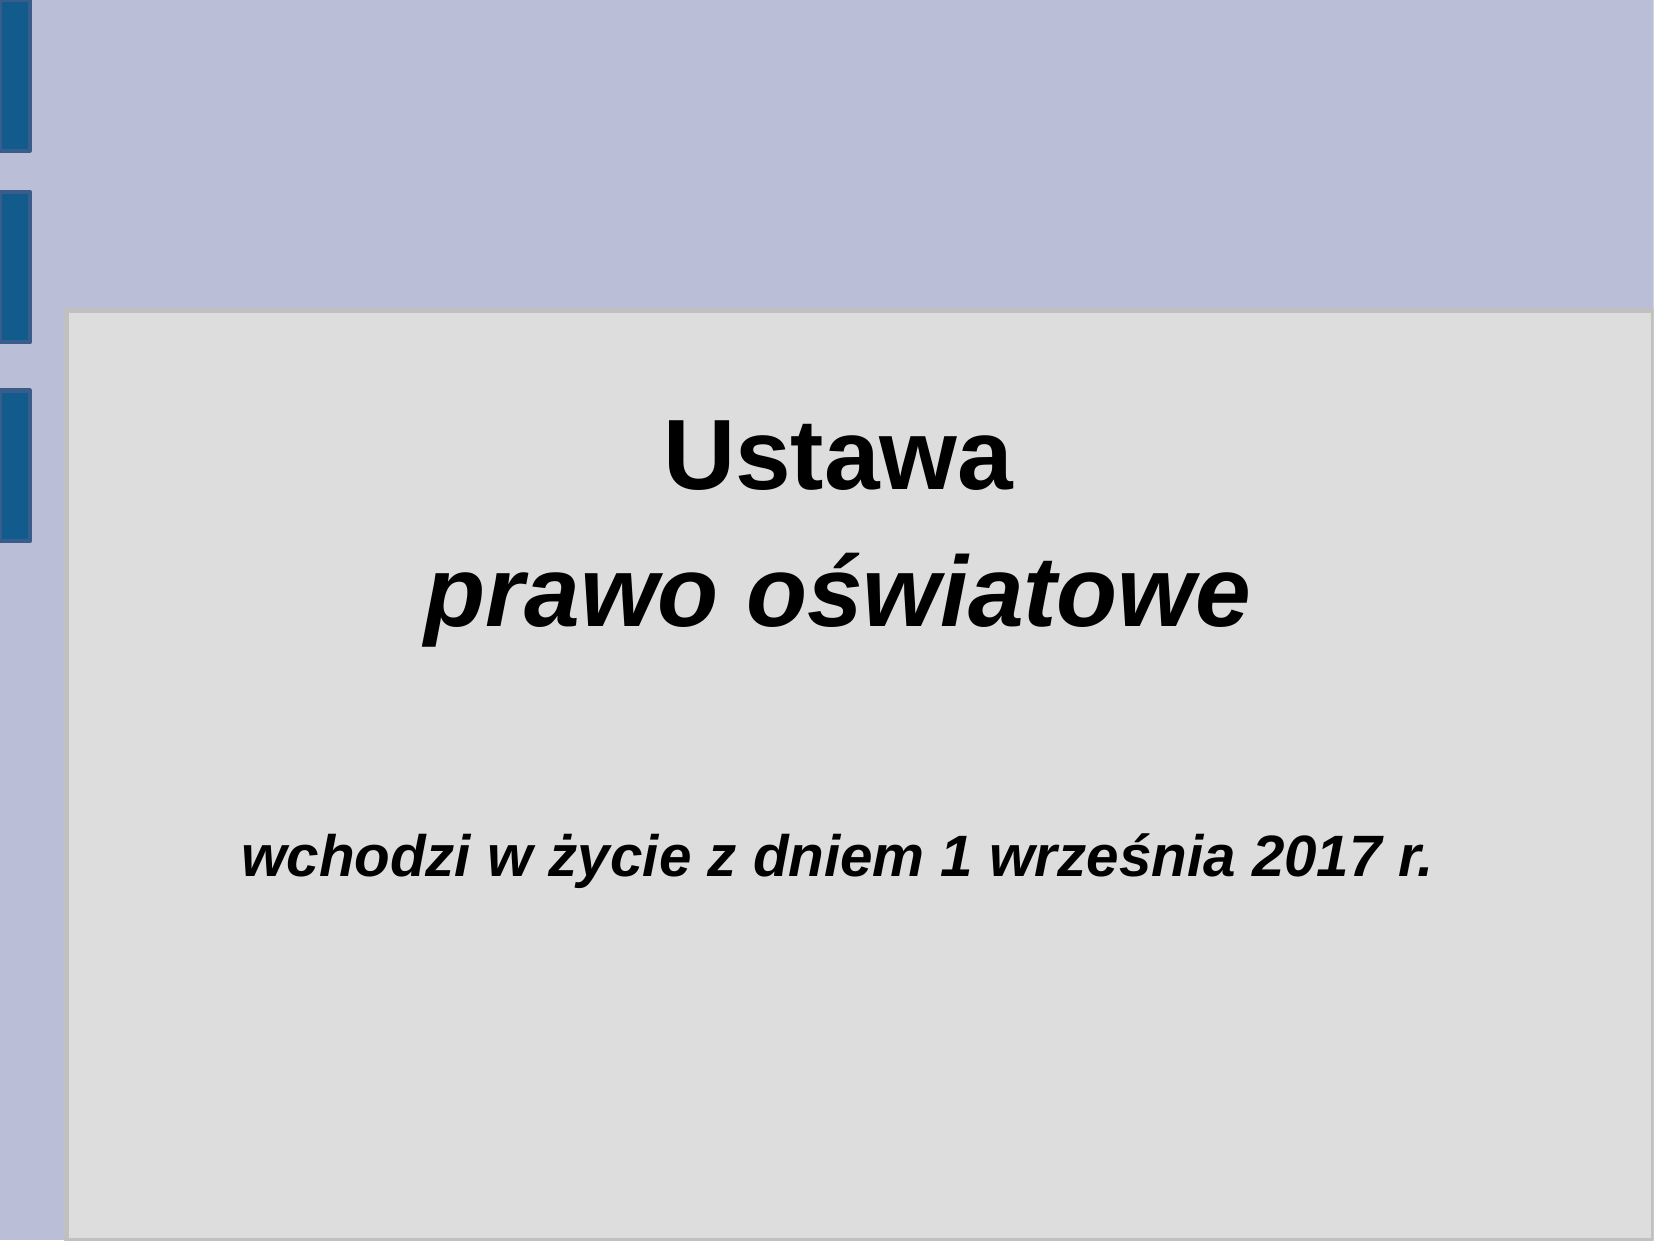

Ustawa
prawo oświatowe
wchodzi w życie z dniem 1 września 2017 r.